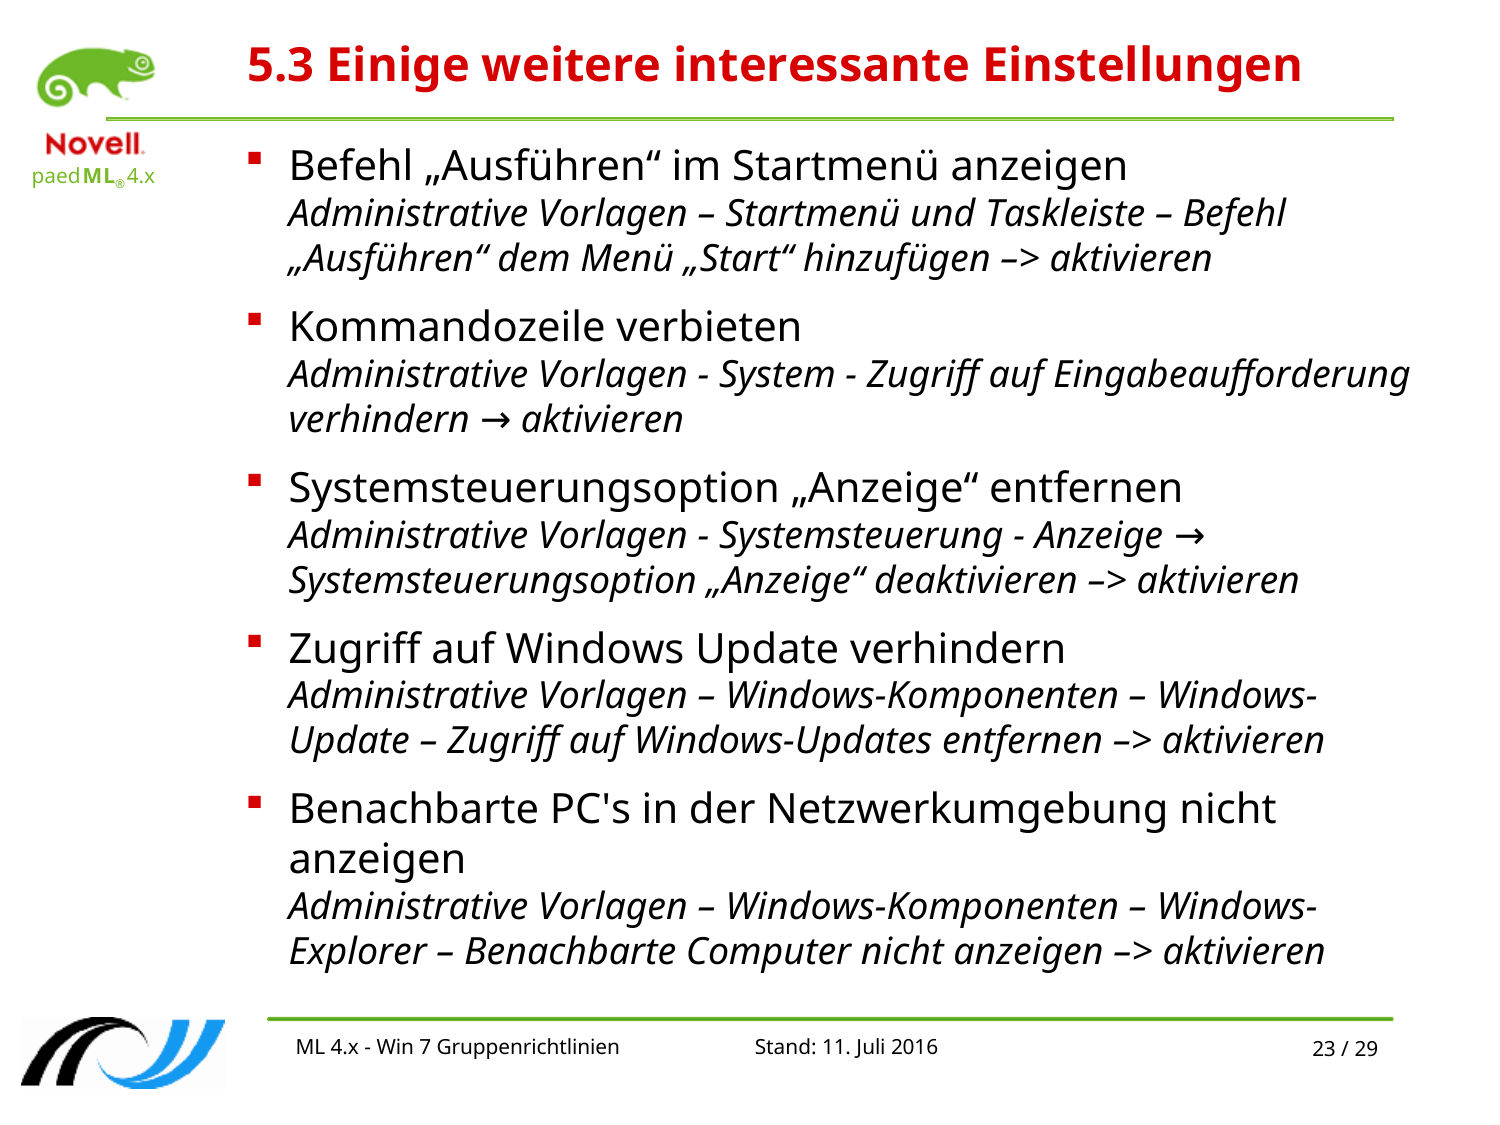

# 5.3 Einige weitere interessante Einstellungen
Befehl „Ausführen“ im Startmenü anzeigen
Administrative Vorlagen – Startmenü und Taskleiste – Befehl „Ausführen“ dem Menü „Start“ hinzufügen –> aktivieren
Kommandozeile verbieten
Administrative Vorlagen - System - Zugriff auf Eingabeaufforderung verhindern → aktivieren
Systemsteuerungsoption „Anzeige“ entfernen
Administrative Vorlagen - Systemsteuerung - Anzeige → Systemsteuerungsoption „Anzeige“ deaktivieren –> aktivieren
Zugriff auf Windows Update verhindern
Administrative Vorlagen – Windows-Komponenten – Windows-Update – Zugriff auf Windows-Updates entfernen –> aktivieren
Benachbarte PC's in der Netzwerkumgebung nicht anzeigen
Administrative Vorlagen – Windows-Komponenten – Windows-Explorer – Benachbarte Computer nicht anzeigen –> aktivieren
ML 4.x - Win 7 Gruppenrichtlinien
11. Juli 2016
23